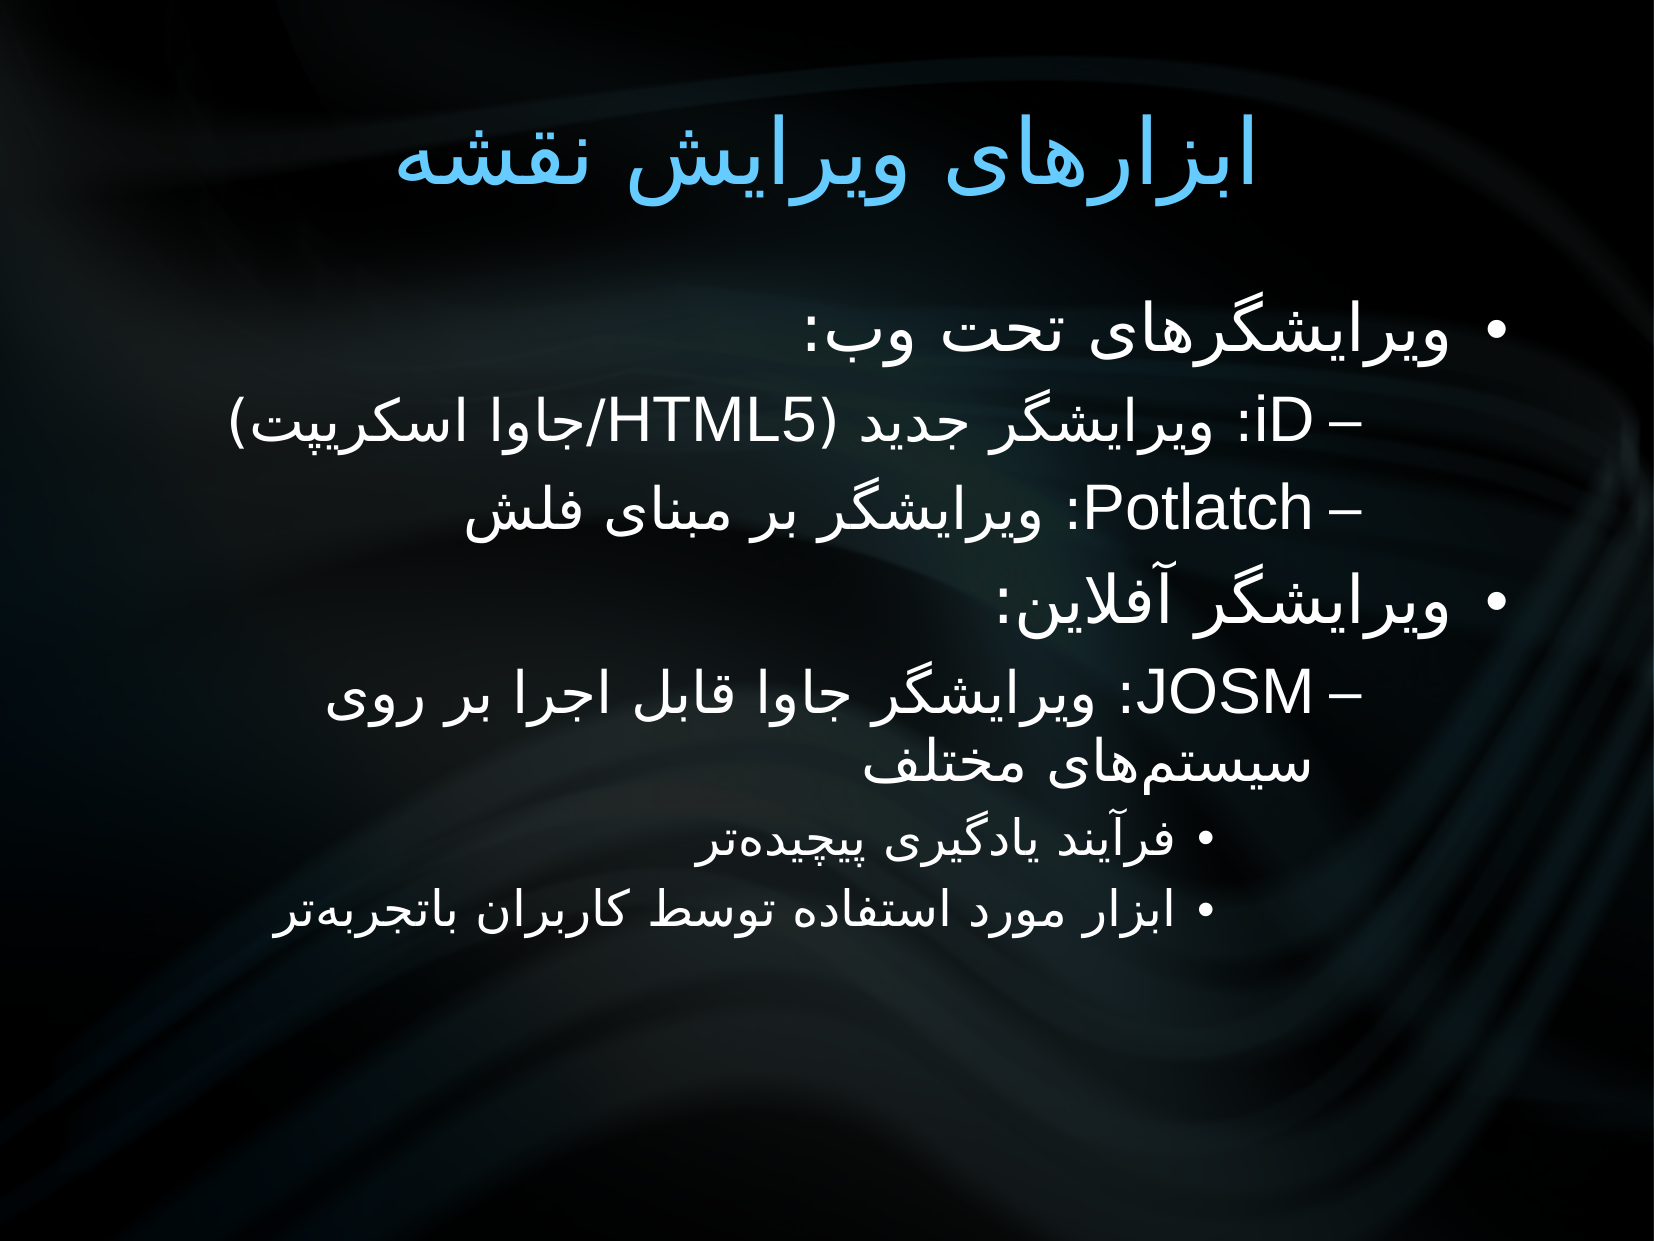

# ابزارهای ویر	ایش نقشه
ویرایشگرهای تحت وب:
‏iD: ویرایشگر جدید (HTML5/جاوا اسکریپت)
‏Potlatch: ویرایشگر بر مبنای فلش
ویرایشگر آفلاین:
‏JOSM: ویرایشگر جاوا قابل اجرا بر روی سیستم‌های مختلف
فرآیند یادگیری پیچیده‌تر
ابزار مورد استفاده توسط کاربران باتجربه‌تر